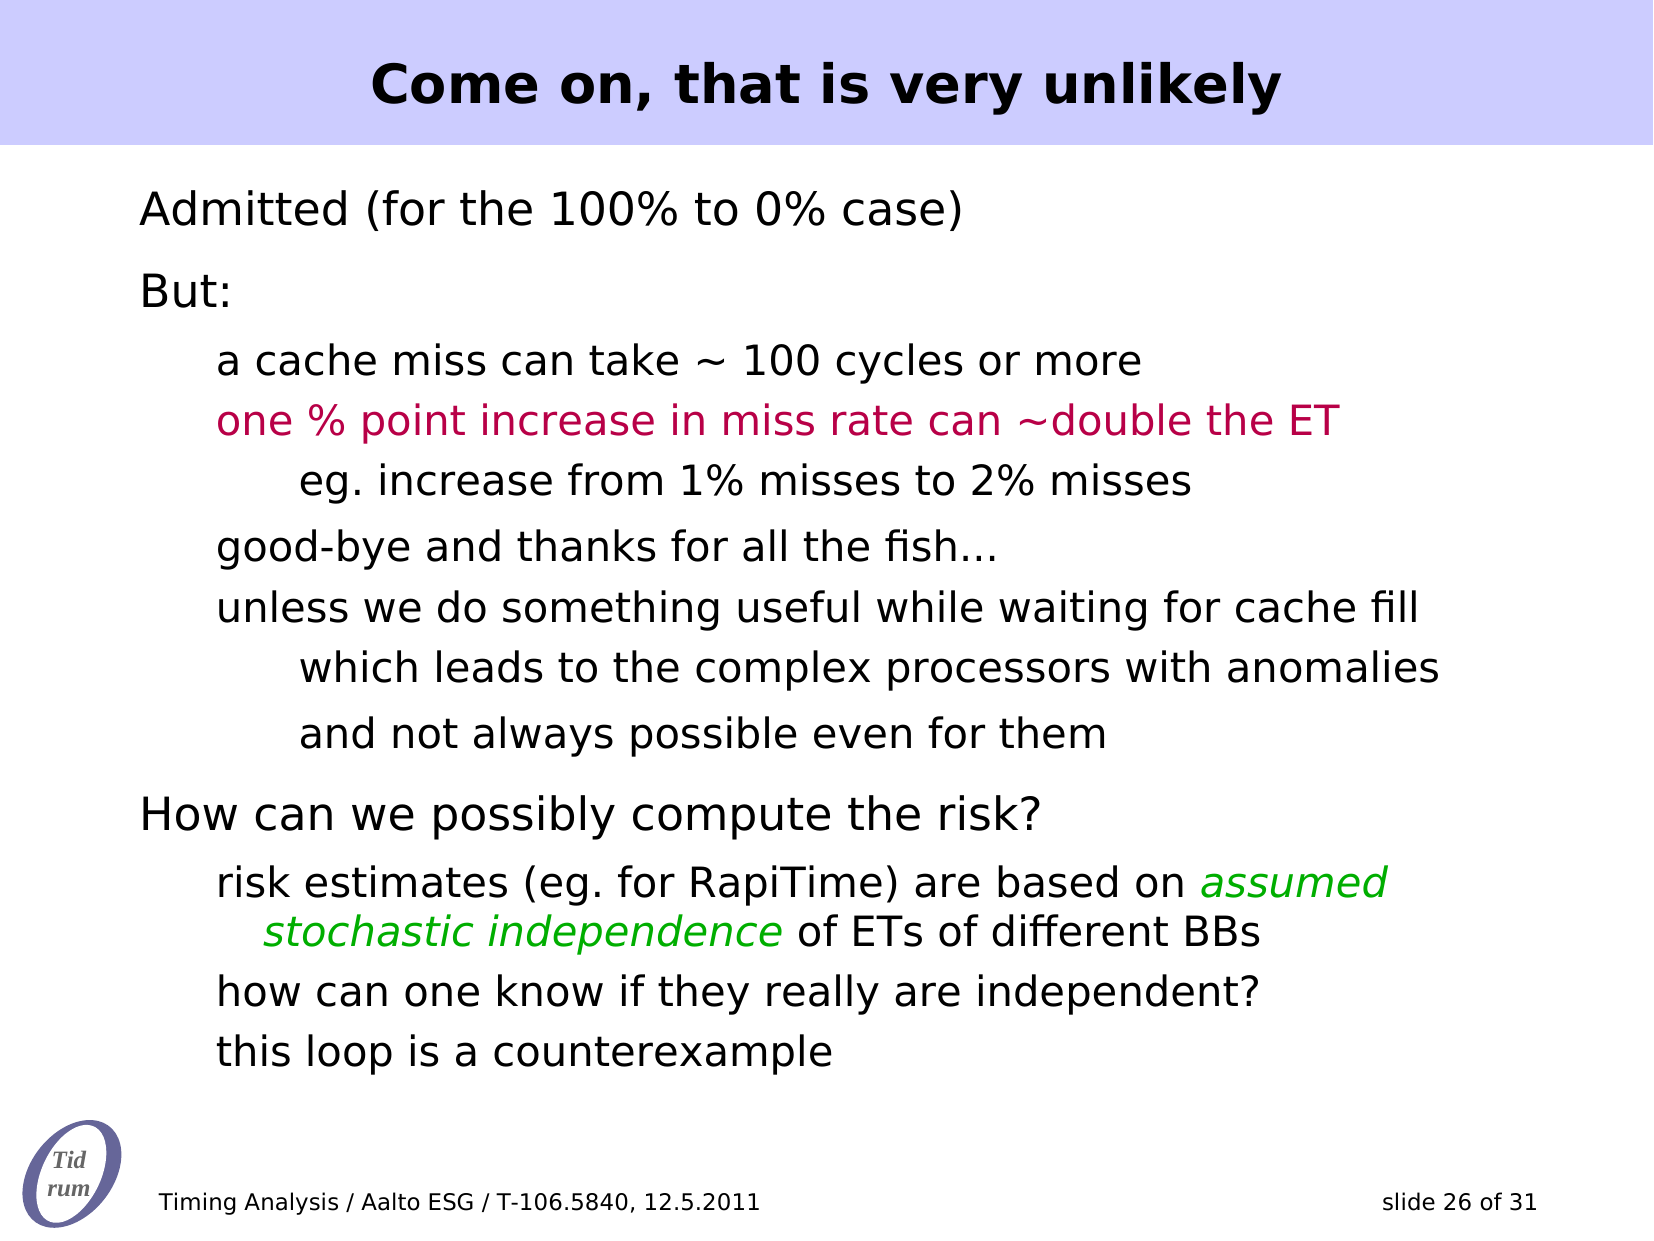

# Come on, that is very unlikely
Admitted (for the 100% to 0% case)
But:
a cache miss can take ~ 100 cycles or more
one % point increase in miss rate can ~double the ET
eg. increase from 1% misses to 2% misses
good-bye and thanks for all the fish...
unless we do something useful while waiting for cache fill
which leads to the complex processors with anomalies
and not always possible even for them
How can we possibly compute the risk?
risk estimates (eg. for RapiTime) are based on assumed stochastic independence of ETs of different BBs
how can one know if they really are independent?
this loop is a counterexample